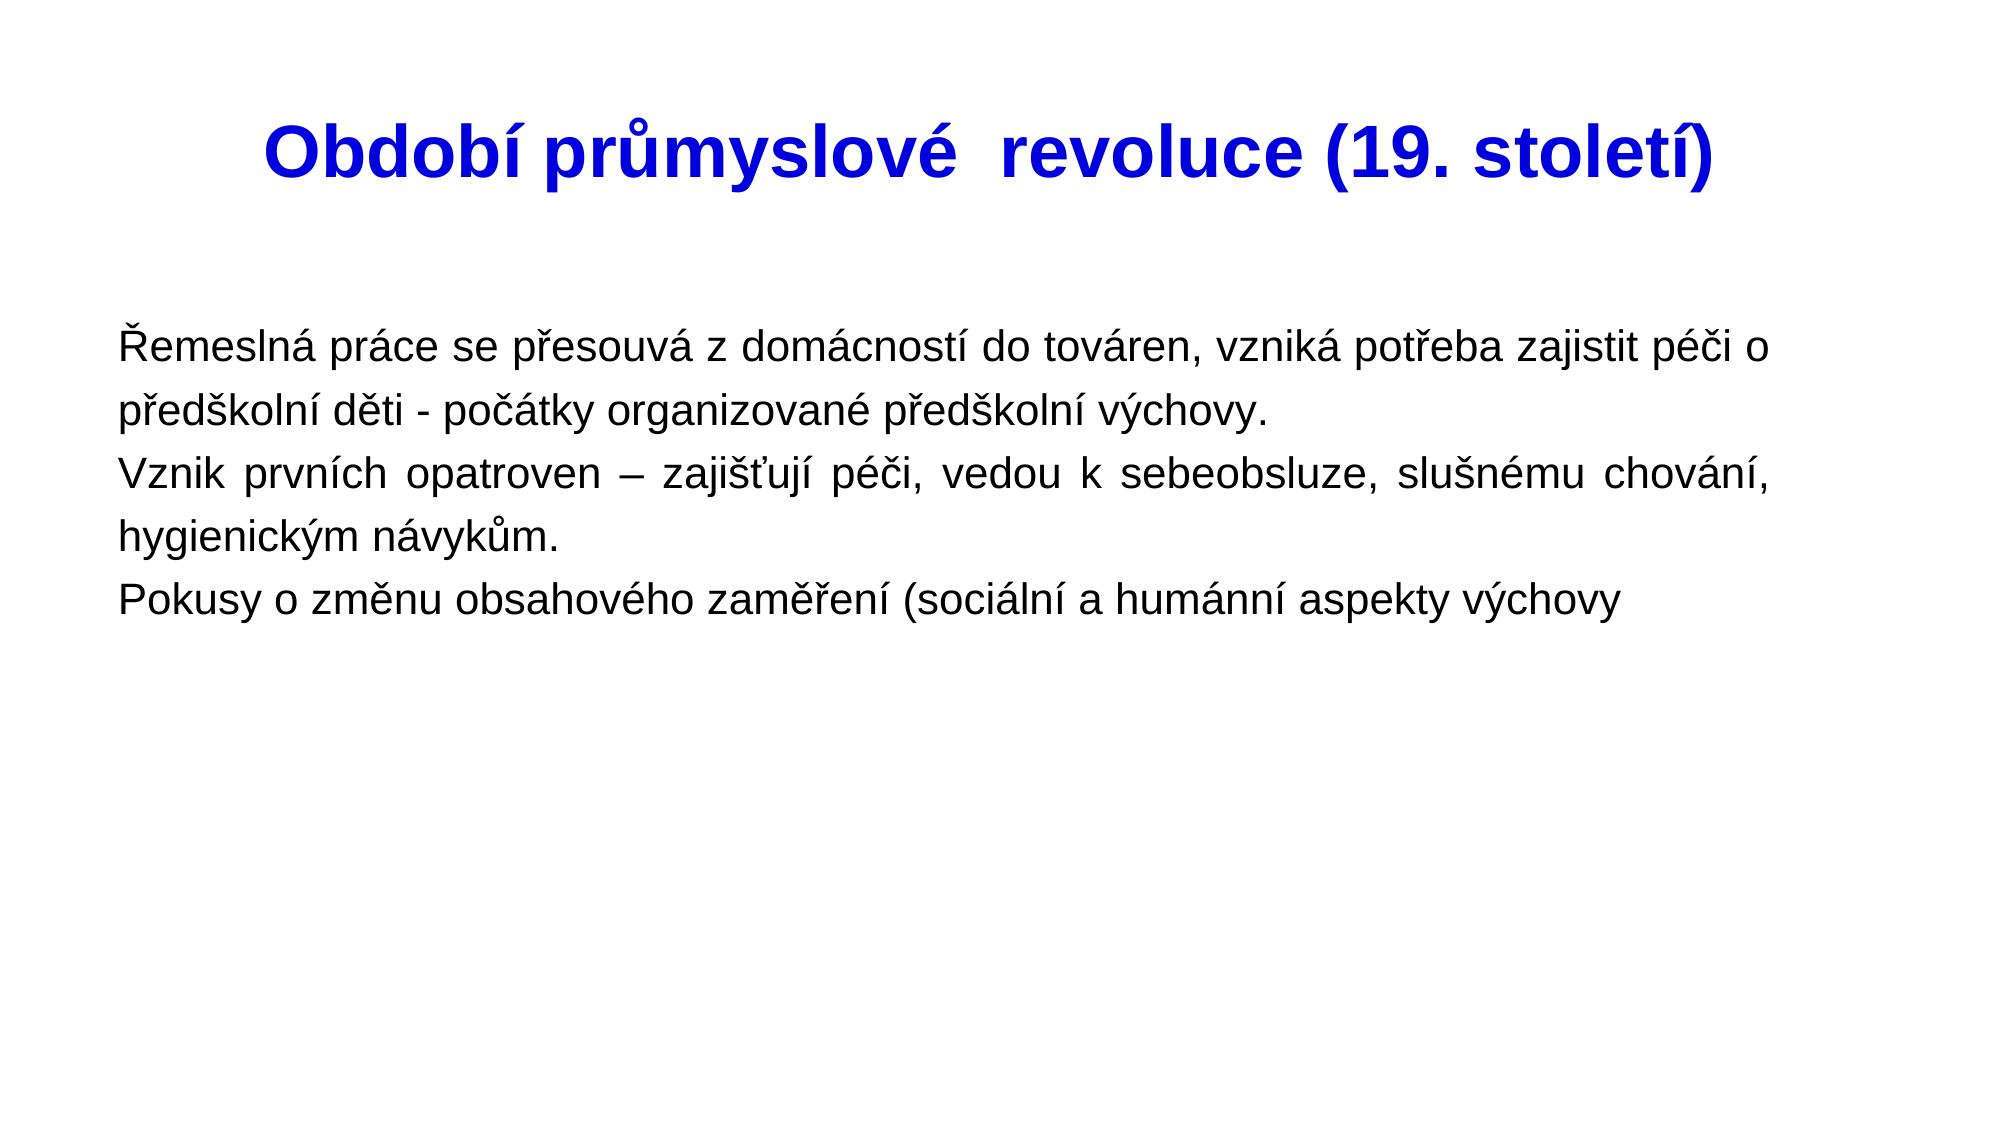

# Období průmyslové revoluce (19. století)
Řemeslná práce se přesouvá z domácností do továren, vzniká potřeba zajistit péči o předškolní děti - počátky organizované předškolní výchovy.
Vznik prvních opatroven – zajišťují péči, vedou k sebeobsluze, slušnému chování, hygienickým návykům.
Pokusy o změnu obsahového zaměření (sociální a humánní aspekty výchovy